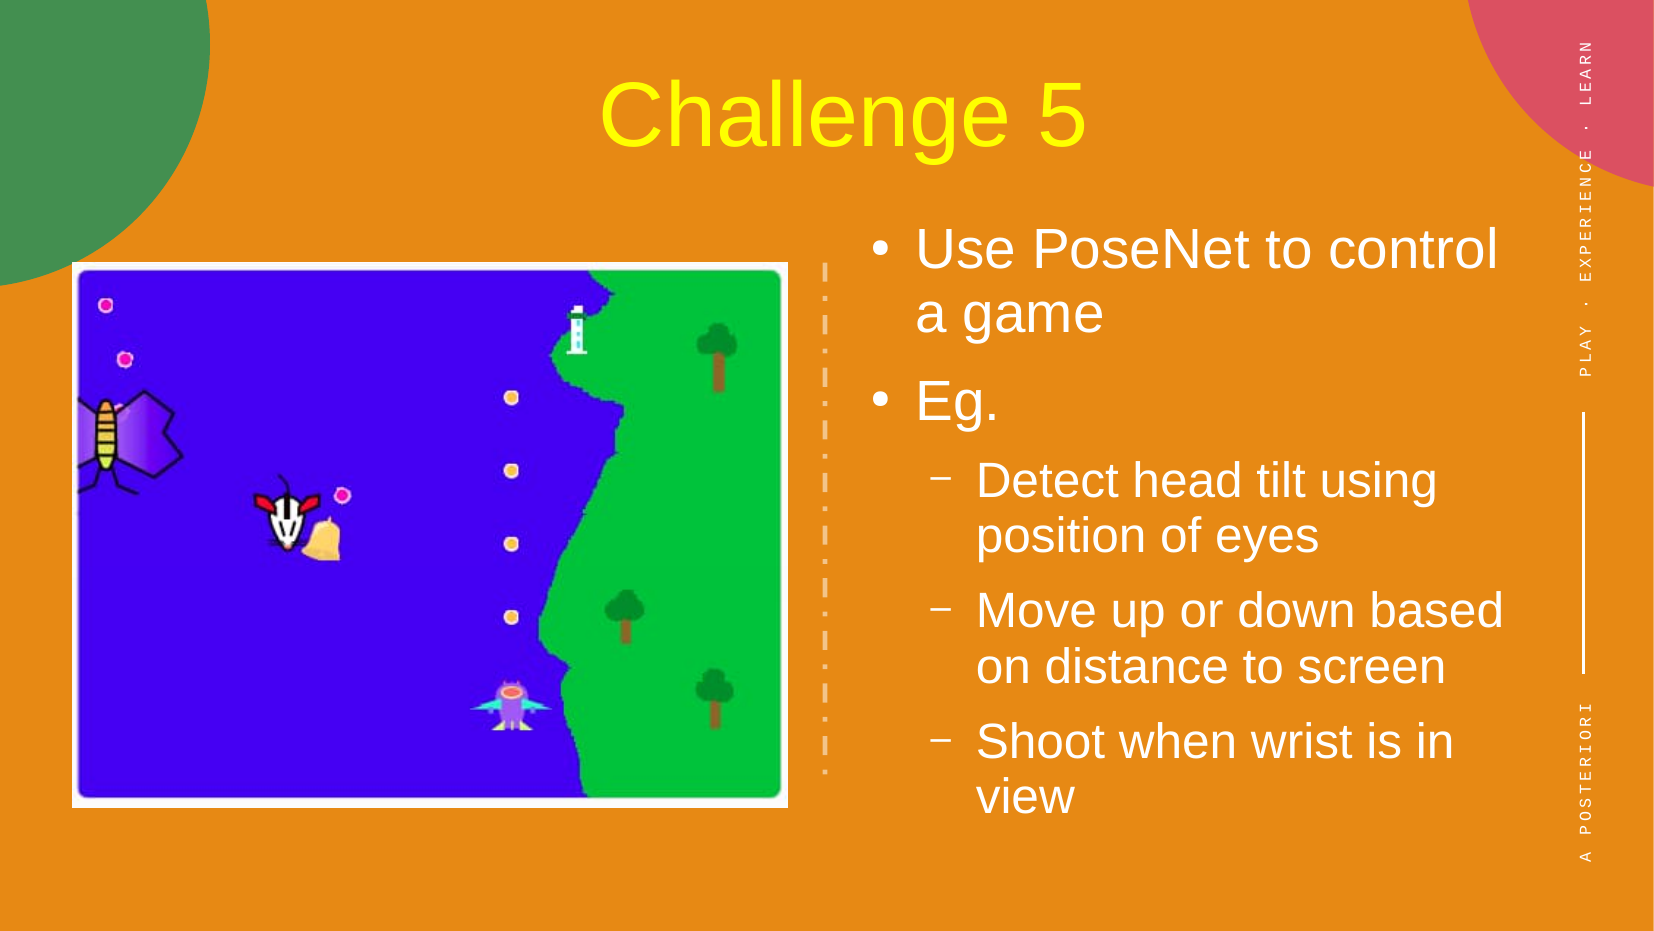

# Challenge 5
Use PoseNet to control a game
Eg.
Detect head tilt using position of eyes
Move up or down based on distance to screen
Shoot when wrist is in view